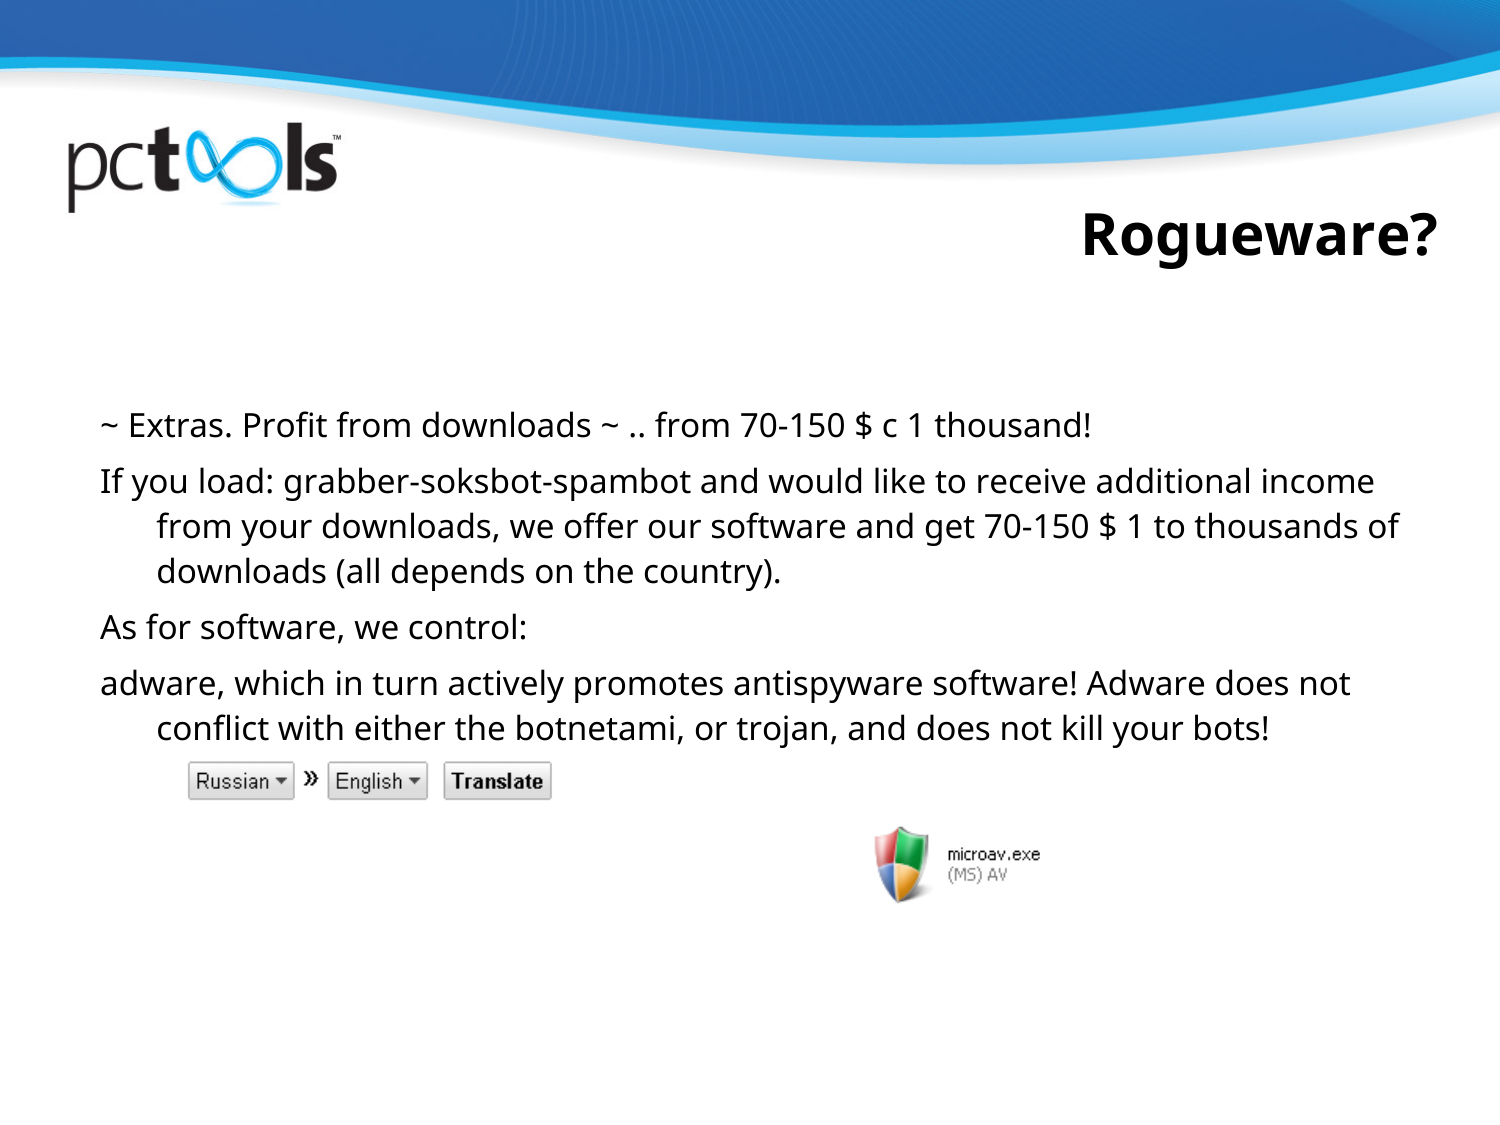

# Rogueware?
~ Extras. Profit from downloads ~ .. from 70-150 $ c 1 thousand!
If you load: grabber-soksbot-spambot and would like to receive additional income from your downloads, we offer our software and get 70-150 $ 1 to thousands of downloads (all depends on the country).
As for software, we control:
adware, which in turn actively promotes antispyware software! Adware does not conflict with either the botnetami, or trojan, and does not kill your bots!